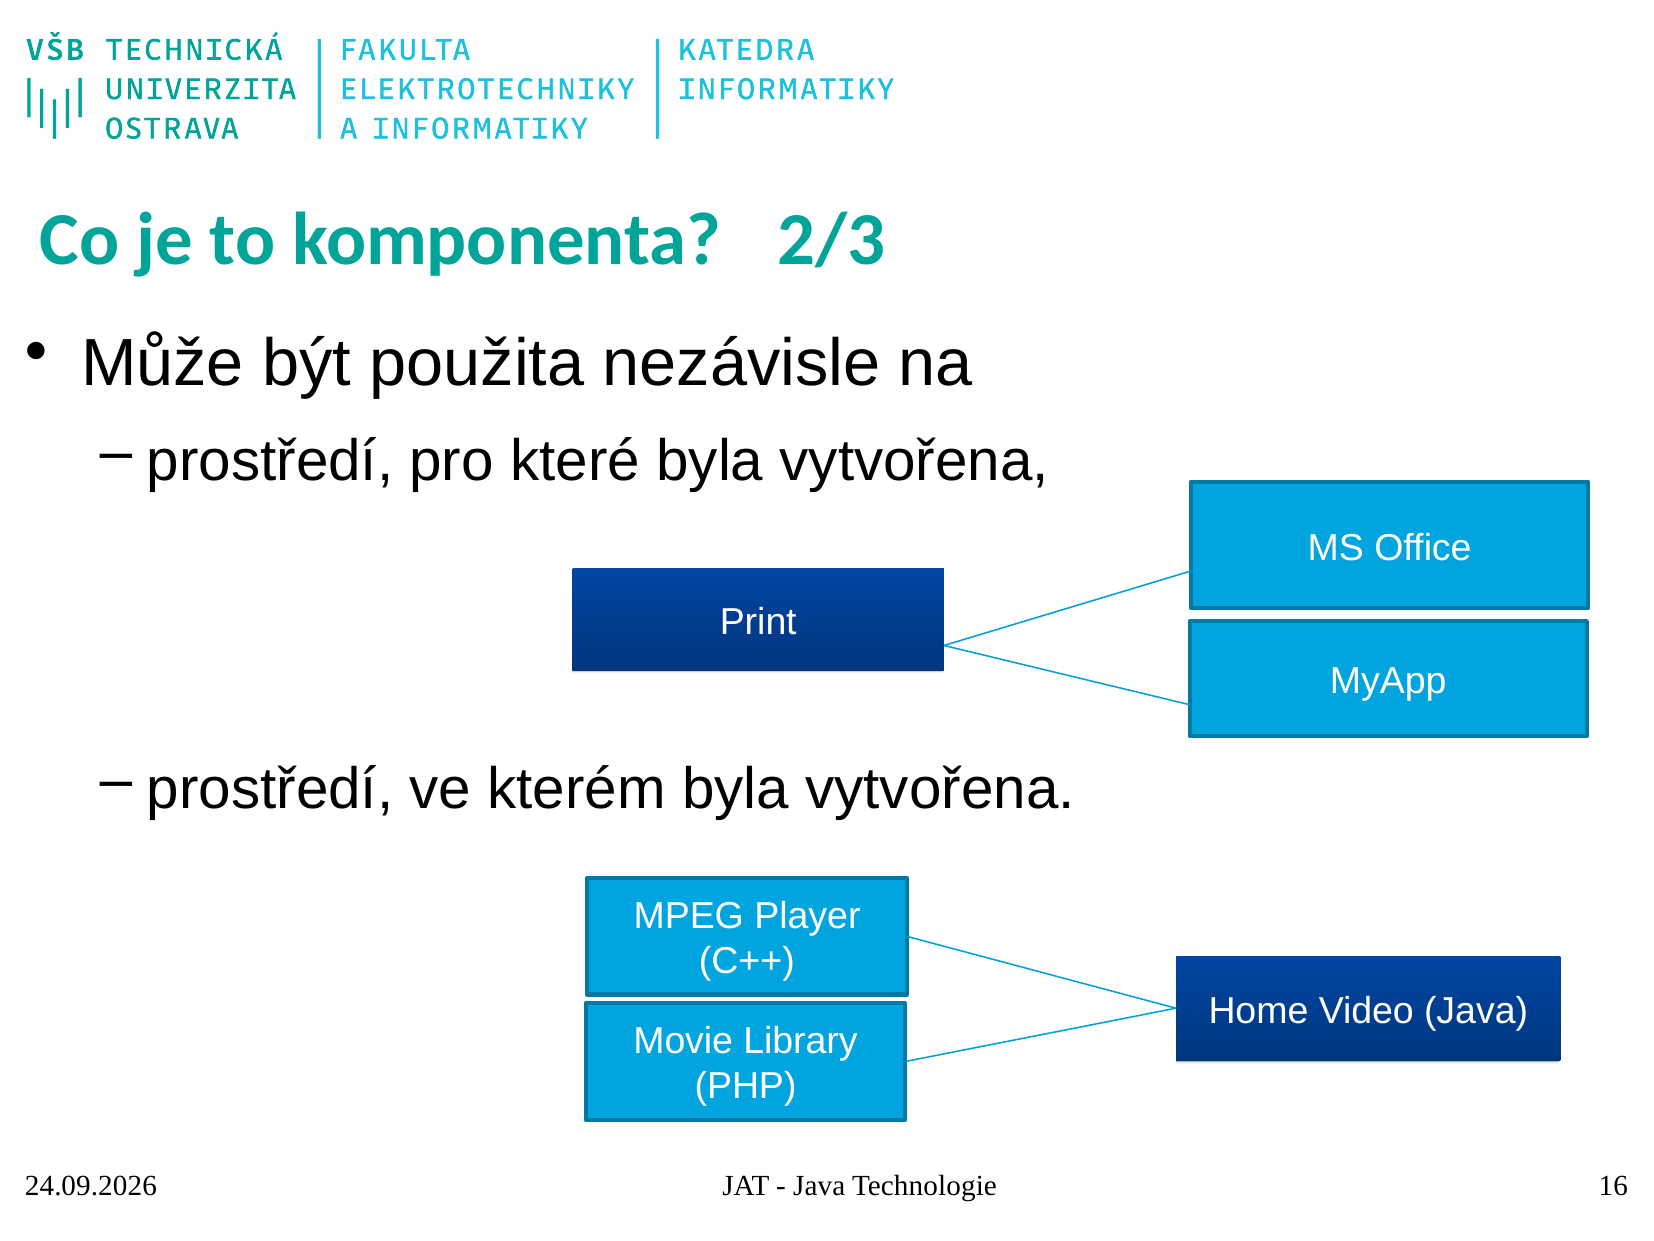

# Co je to komponenta?	2/3
Může být použita nezávisle na
prostředí, pro které byla vytvořena,
MS Office
Print
MyApp
prostředí, ve kterém byla vytvořena.
MPEG Player
(C++)
Home Video (Java)
Movie Library
(PHP)
JAT - Java Technologie
16